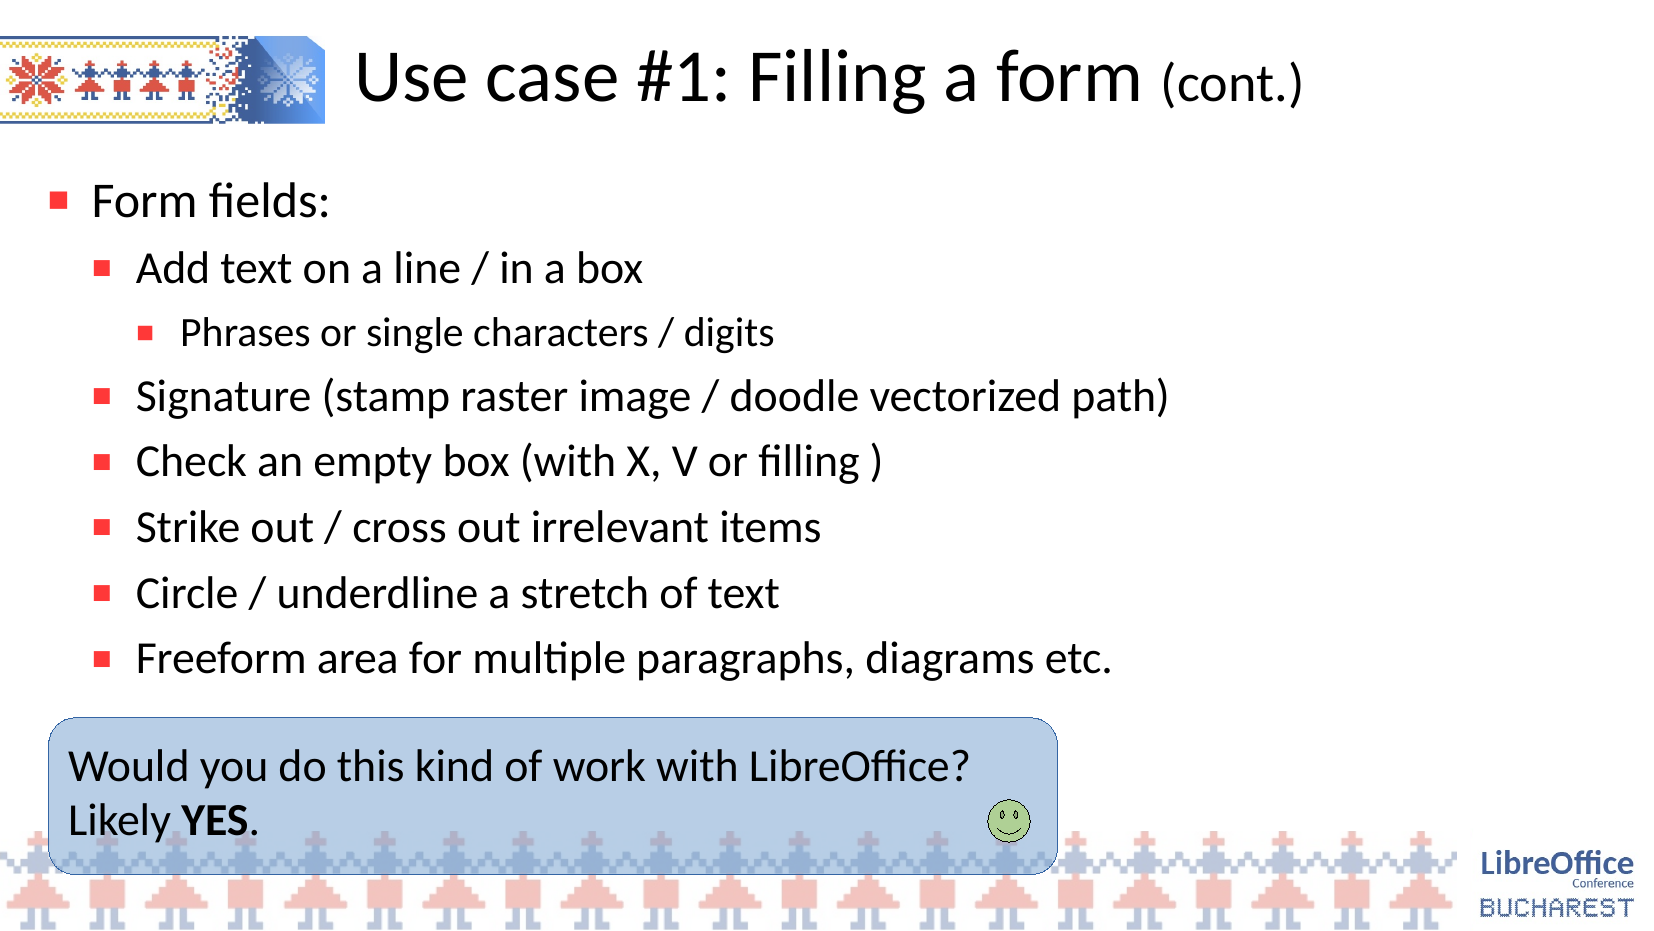

# Use case #1: Filling a form (cont.)
Form fields:
Add text on a line / in a box
Phrases or single characters / digits
Signature (stamp raster image / doodle vectorized path)
Check an empty box (with X, V or filling )
Strike out / cross out irrelevant items
Circle / underdline a stretch of text
Freeform area for multiple paragraphs, diagrams etc.
Would you do this kind of work with LibreOffice?
Likely YES.